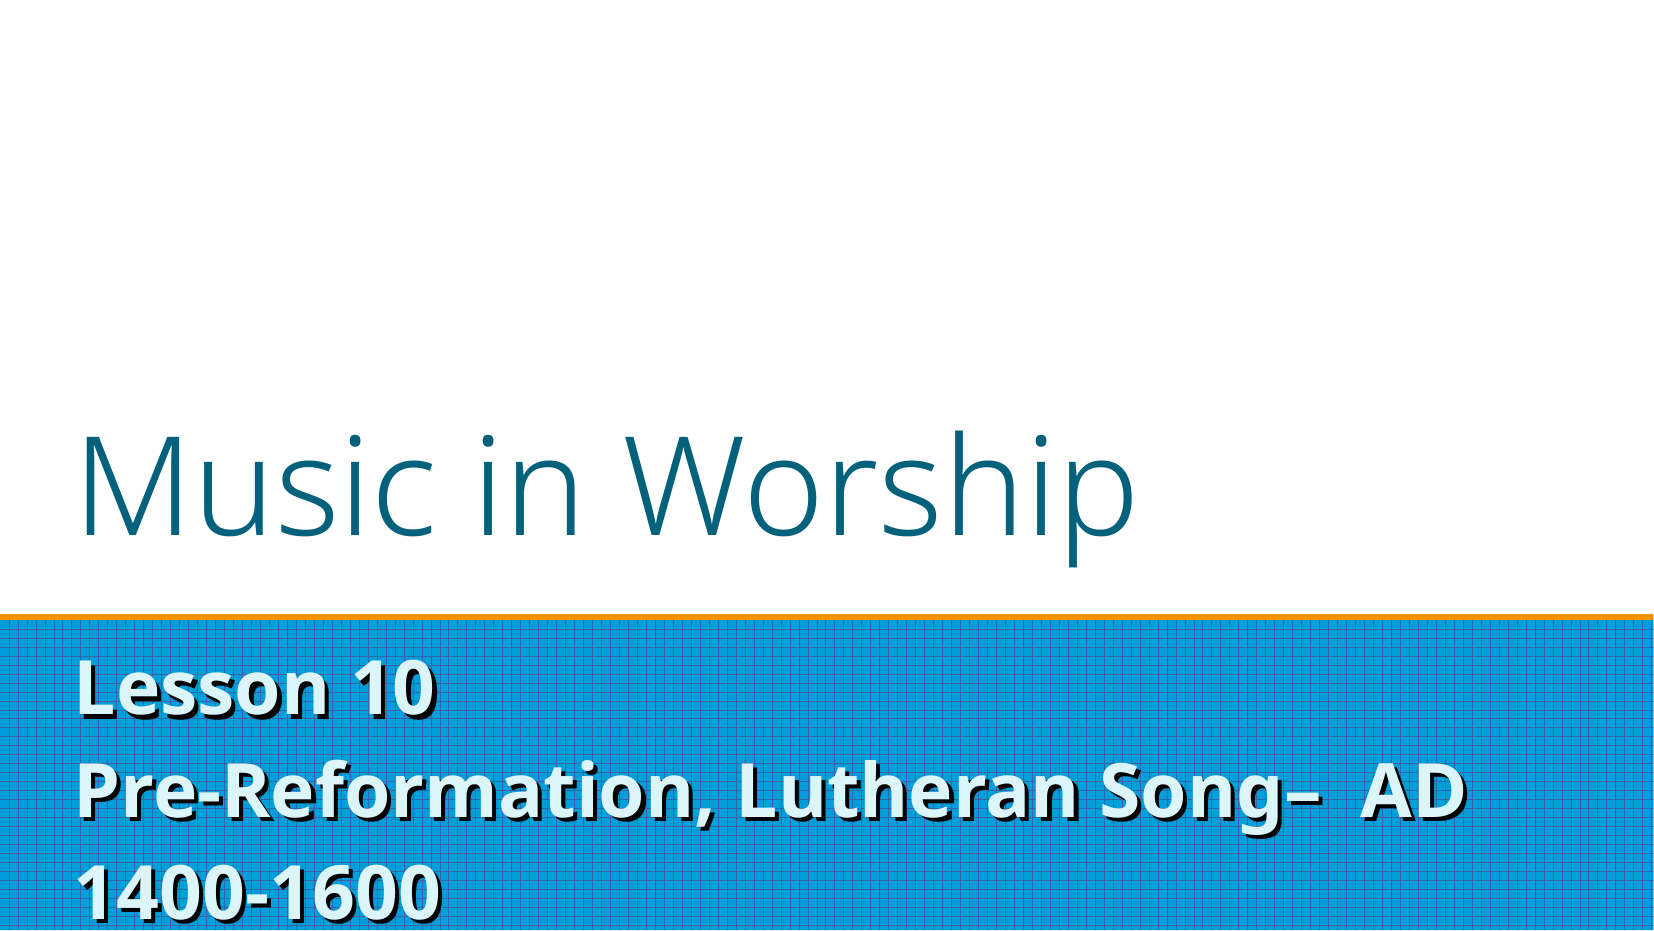

# Music in Worship
Lesson 10
Pre-Reformation, Lutheran Song– AD 1400-1600